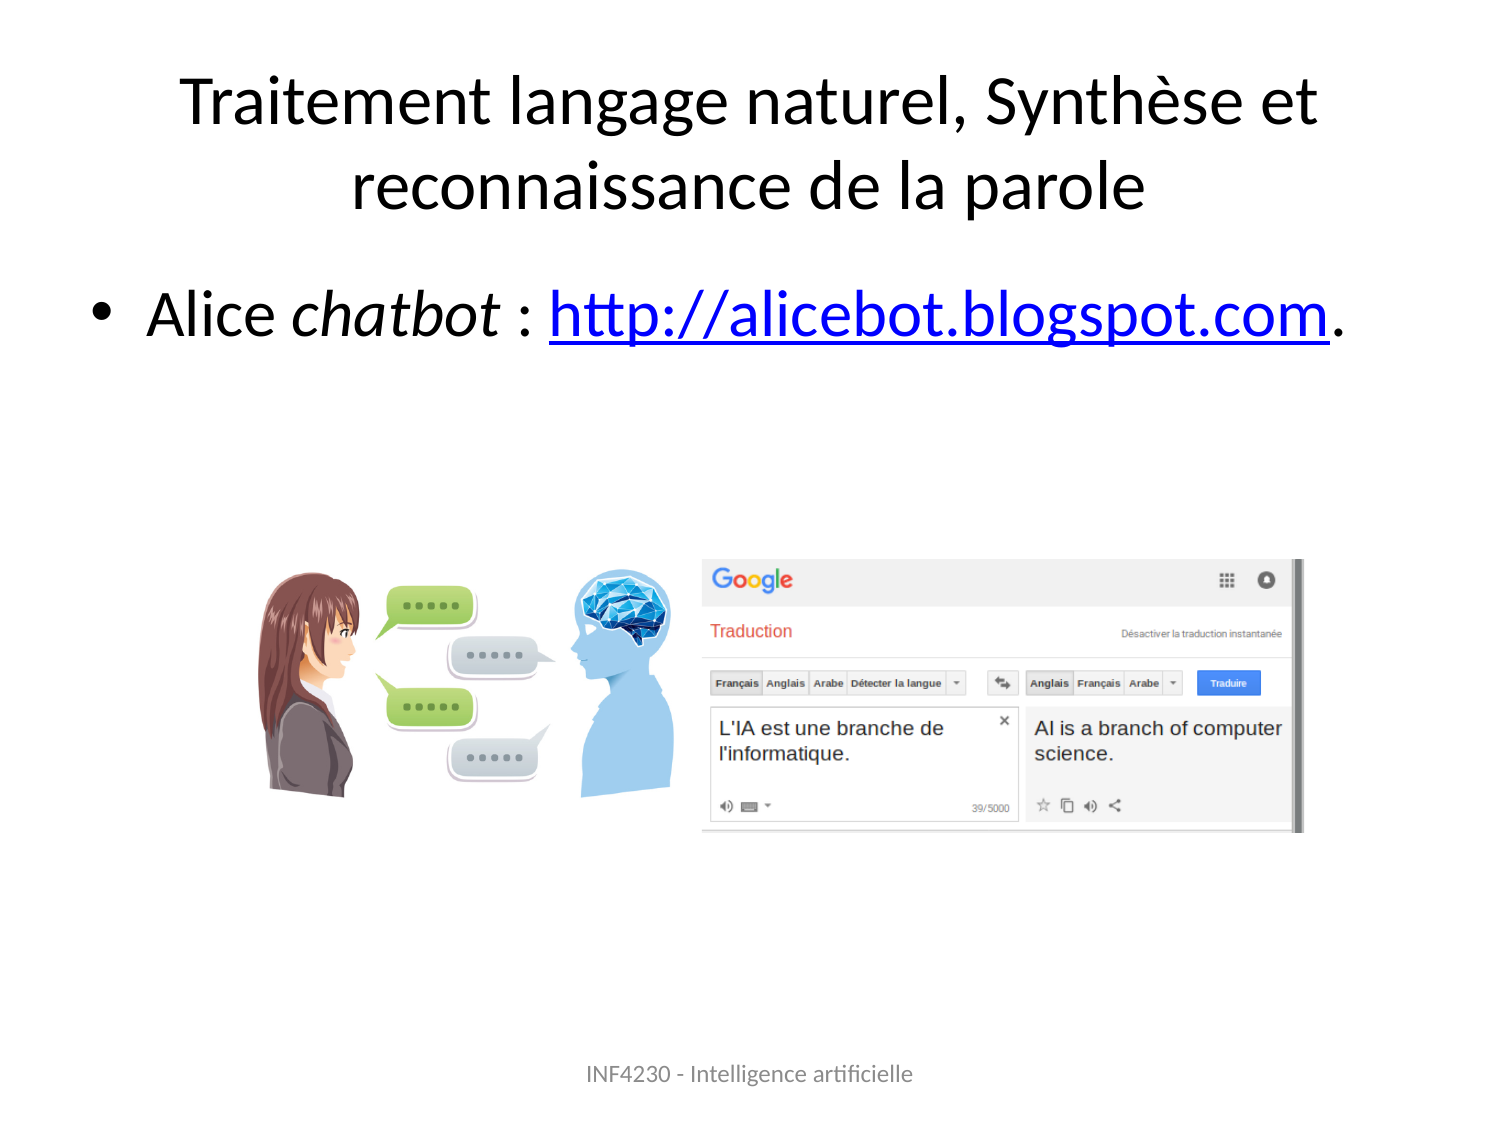

# Traitement langage naturel, Synthèse et reconnaissance de la parole
Alice chatbot : http://alicebot.blogspot.com.
INF4230 - Intelligence artificielle